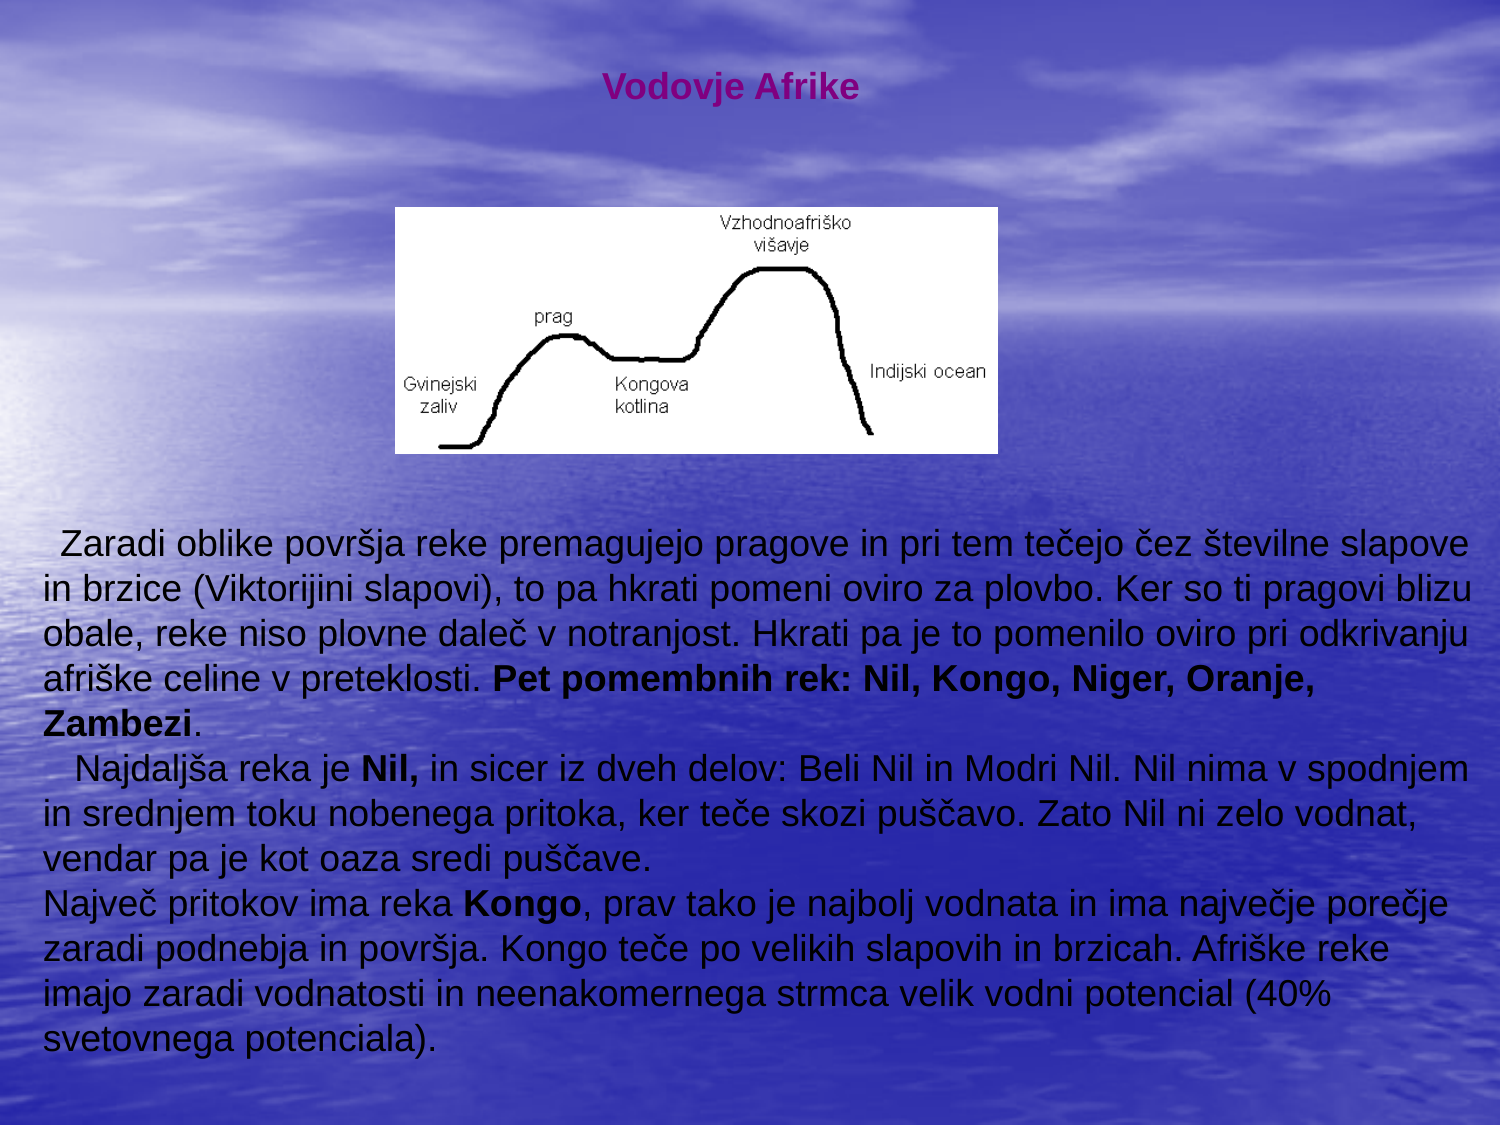

Vodovje Afrike
 Zaradi oblike površja reke premagujejo pragove in pri tem tečejo čez številne slapove in brzice (Viktorijini slapovi), to pa hkrati pomeni oviro za plovbo. Ker so ti pragovi blizu obale, reke niso plovne daleč v notranjost. Hkrati pa je to pomenilo oviro pri odkrivanju afriške celine v preteklosti. Pet pomembnih rek: Nil, Kongo, Niger, Oranje, Zambezi.
 Najdaljša reka je Nil, in sicer iz dveh delov: Beli Nil in Modri Nil. Nil nima v spodnjem in srednjem toku nobenega pritoka, ker teče skozi puščavo. Zato Nil ni zelo vodnat, vendar pa je kot oaza sredi puščave.
Največ pritokov ima reka Kongo, prav tako je najbolj vodnata in ima največje porečje zaradi podnebja in površja. Kongo teče po velikih slapovih in brzicah. Afriške reke imajo zaradi vodnatosti in neenakomernega strmca velik vodni potencial (40% svetovnega potenciala).